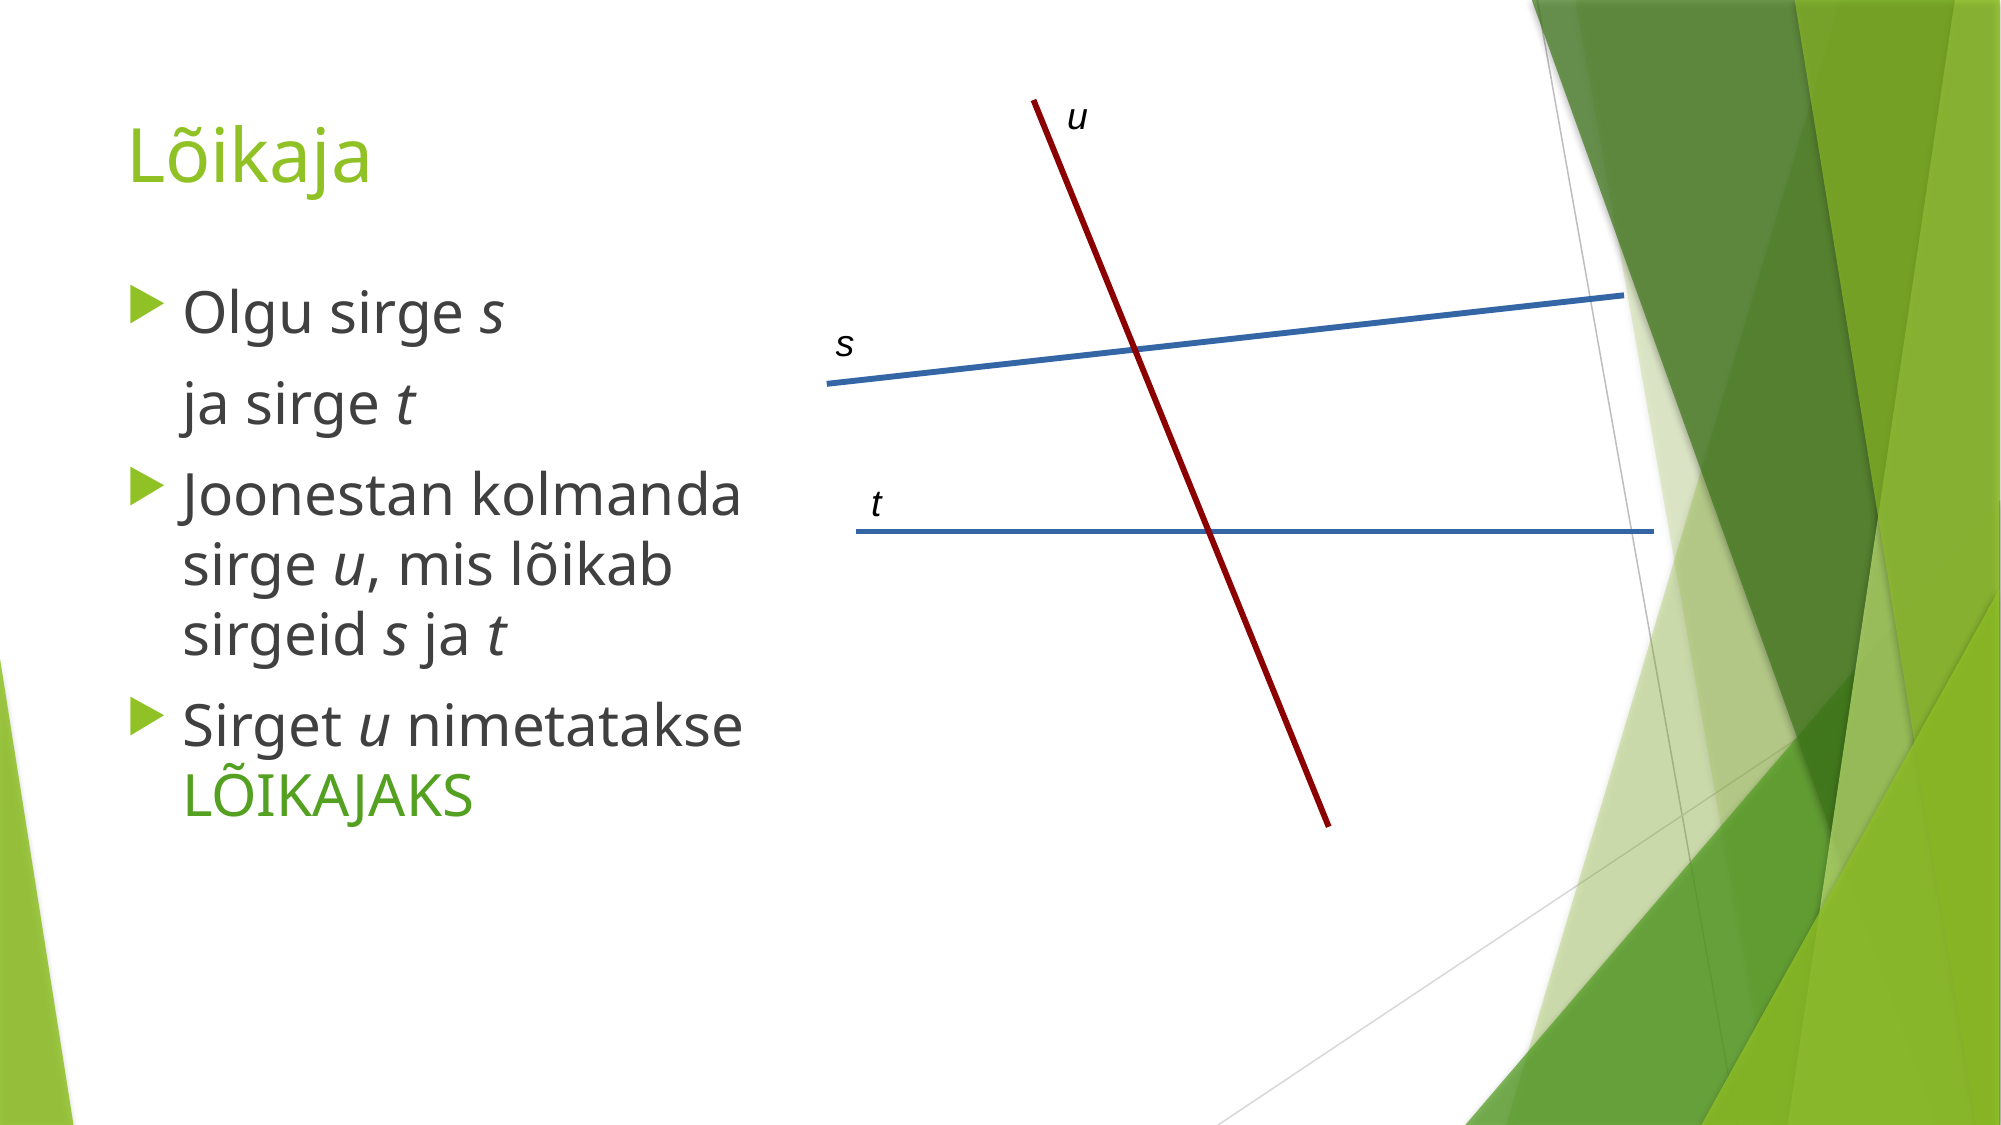

u
# Lõikaja
Olgu sirge s
ja sirge t
Joonestan kolmanda sirge u, mis lõikab sirgeid s ja t
Sirget u nimetatakse LÕIKAJAKS
s
t